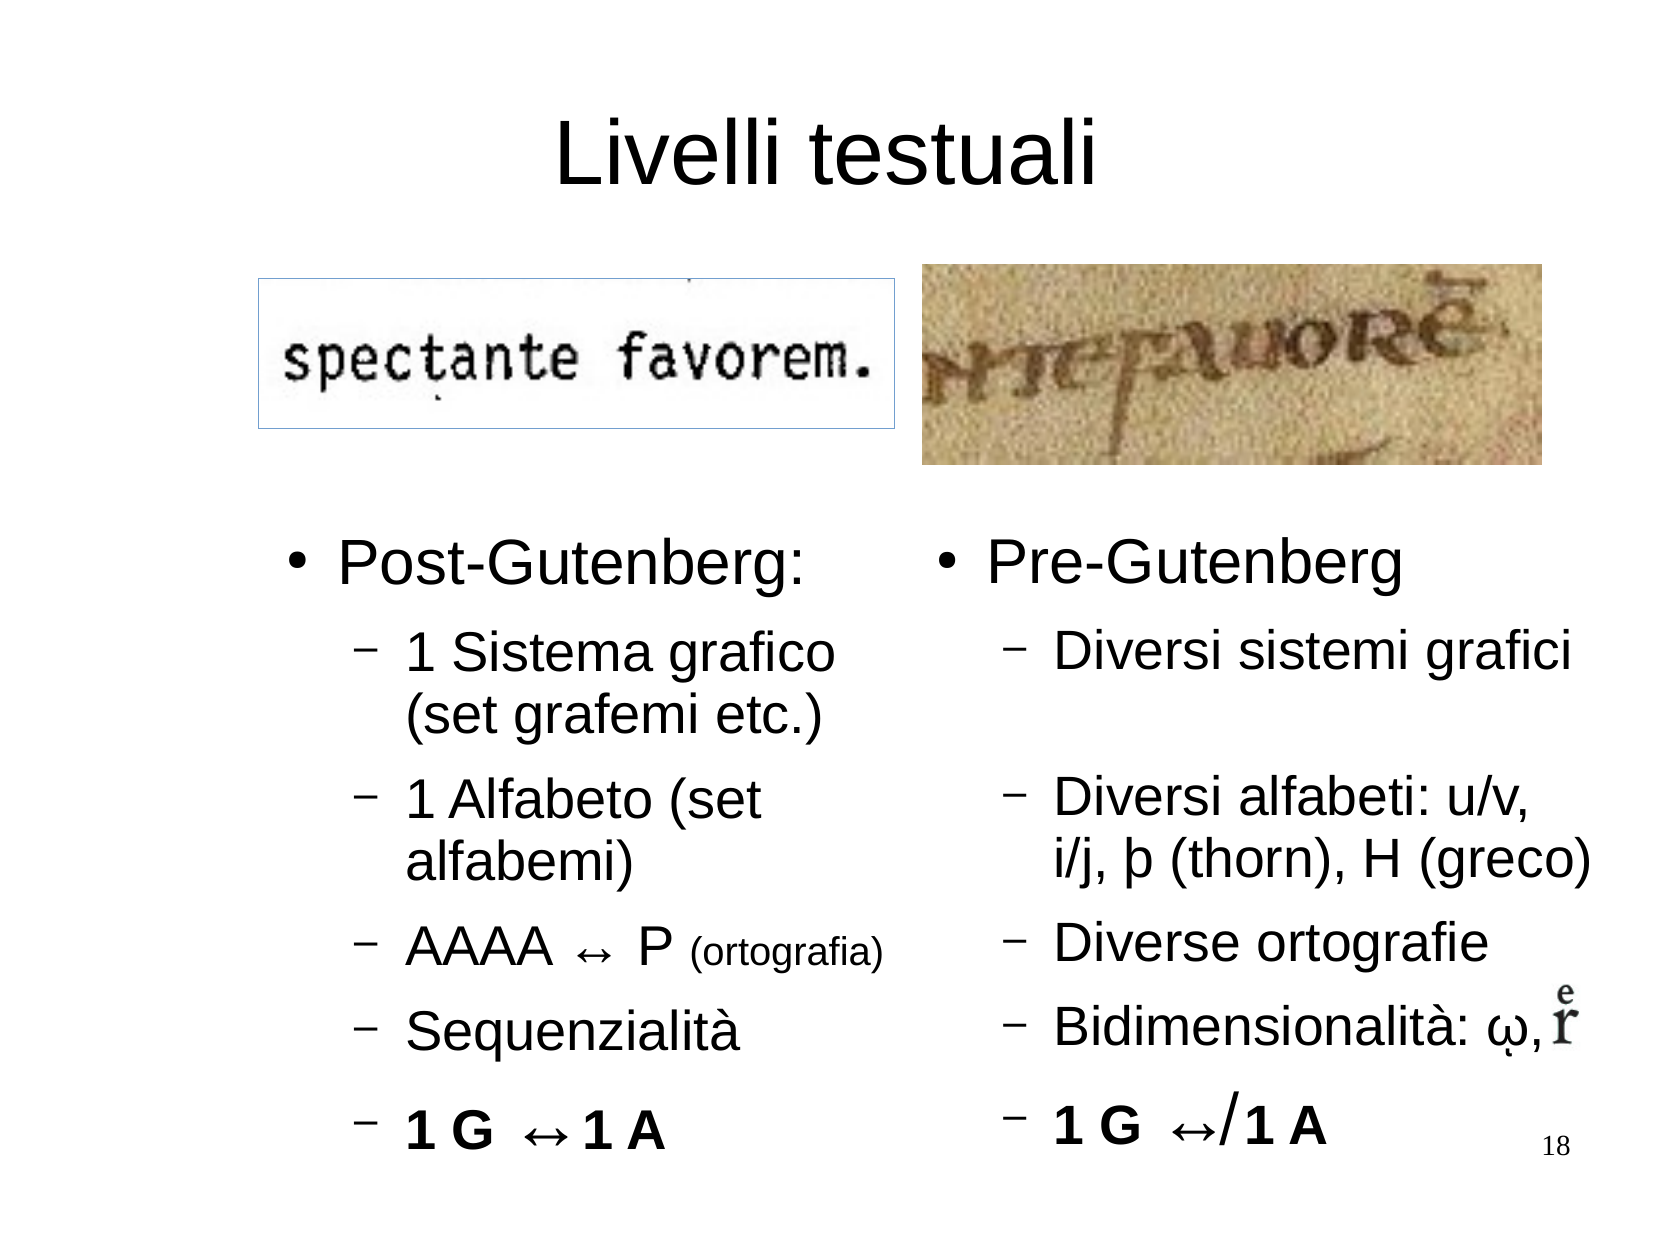

Livelli testuali
Post-Gutenberg:
1 Sistema grafico (set grafemi etc.)
1 Alfabeto (set alfabemi)
AAAA ↔ P (ortografia)
Sequenzialità
1 G ↔1 A
# Pre-Gutenberg
Diversi sistemi grafici
Diversi alfabeti: u/v, i/j, þ (thorn), H (greco)
Diverse ortografie
Bidimensionalità: ῳ,
1 G ↮ 1 A
18